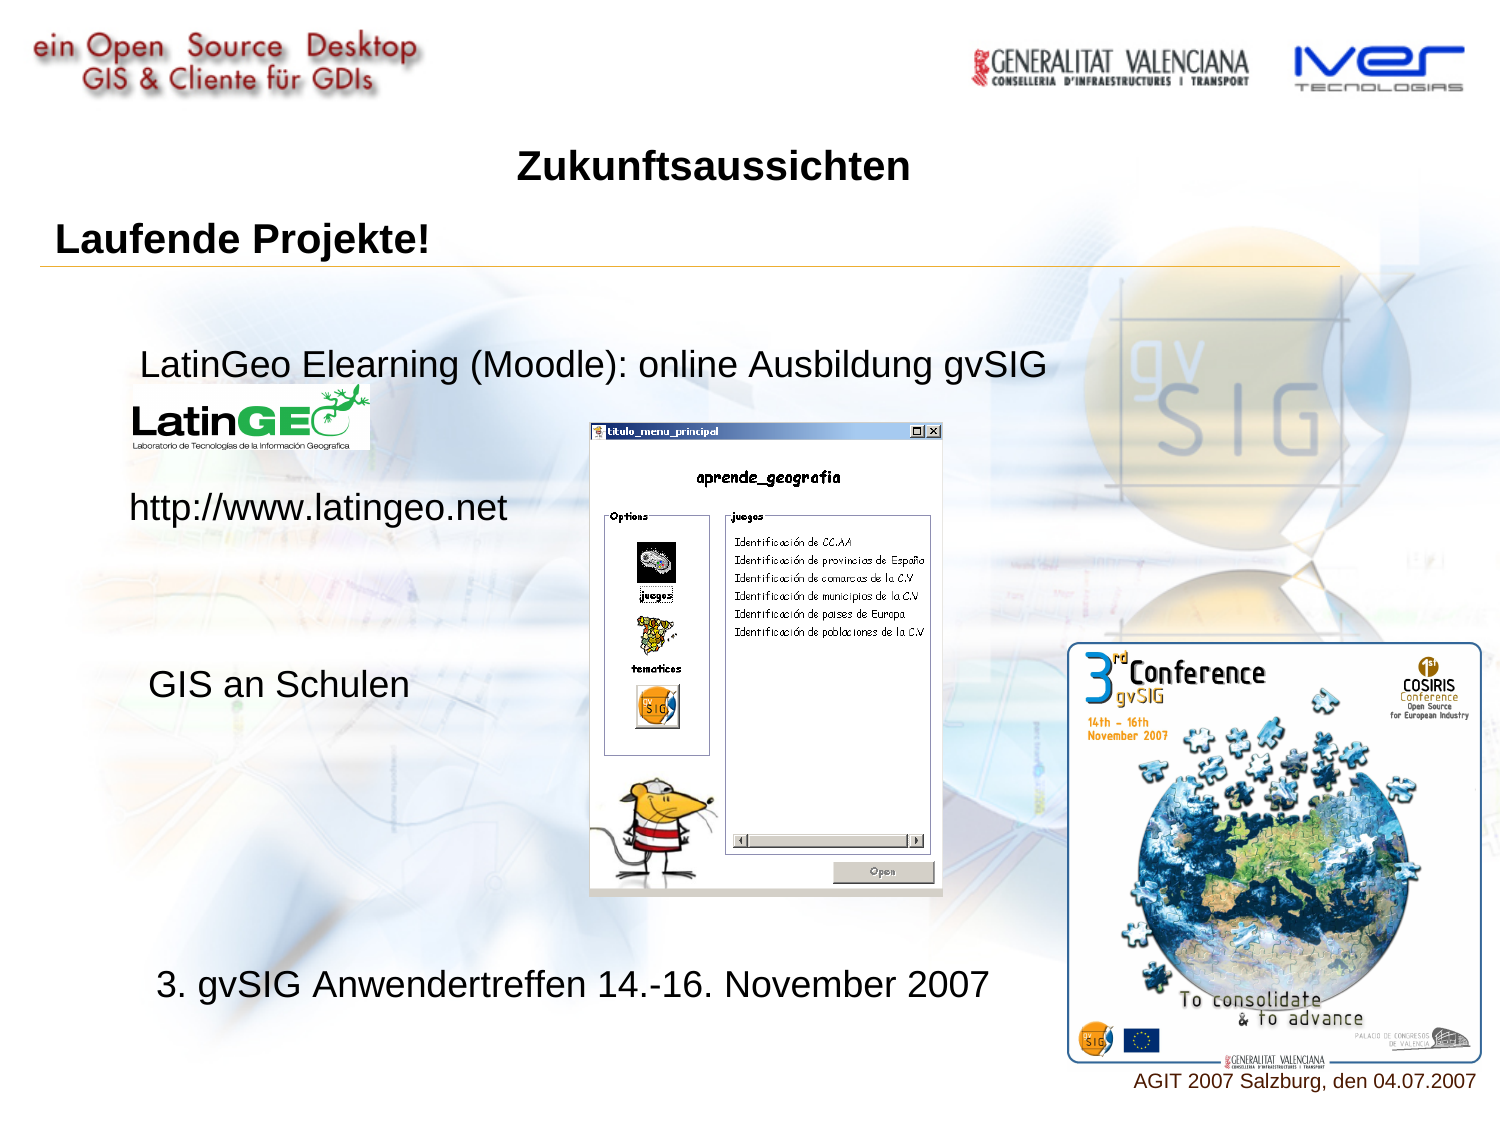

Zukunftsaussichten
Laufende Projekte!
 LatinGeo Elearning (Moodle): online Ausbildung gvSIG
http://www.latingeo.net
 GIS an Schulen
 3. gvSIG Anwendertreffen 14.-16. November 2007
AGIT 2007 Salzburg, den 04.07.2007